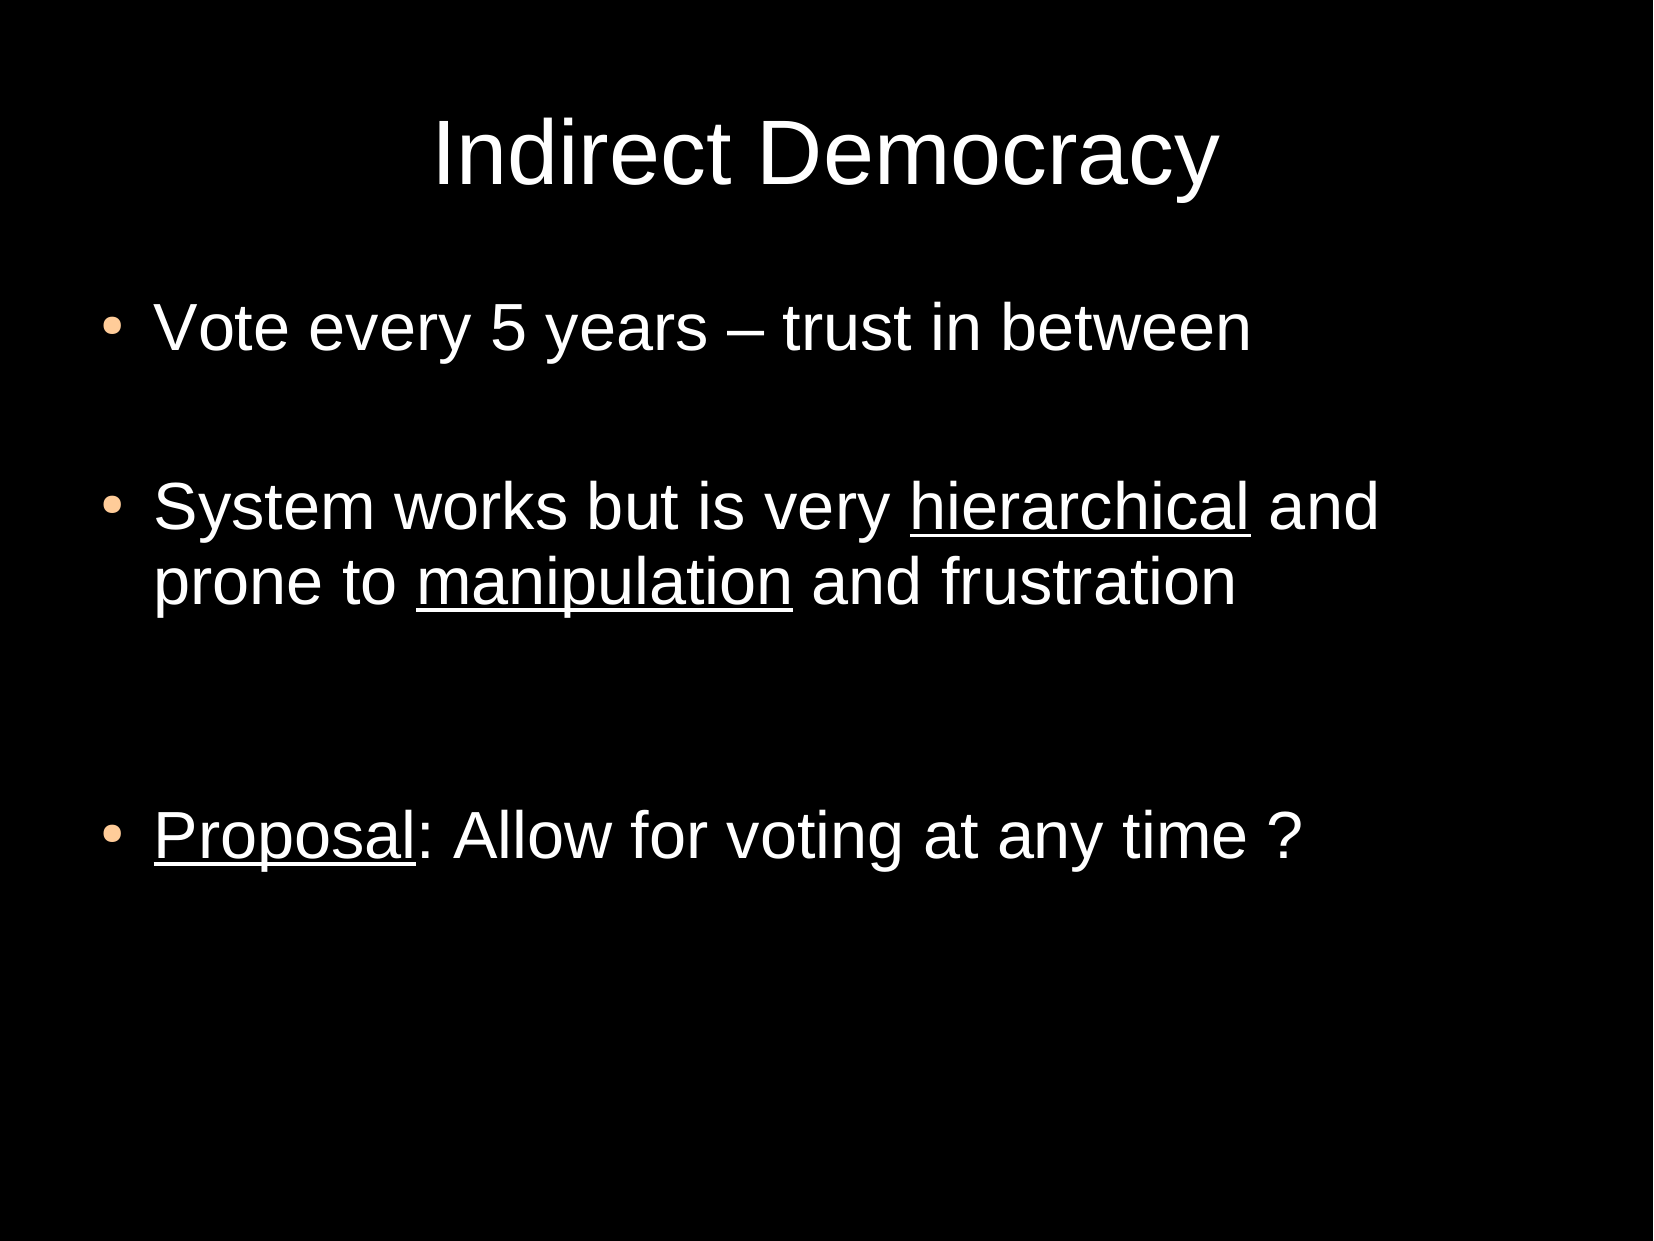

# Indirect Democracy
Vote every 5 years – trust in between
System works but is very hierarchical and
prone to manipulation and frustration
Proposal: Allow for voting at any time ?